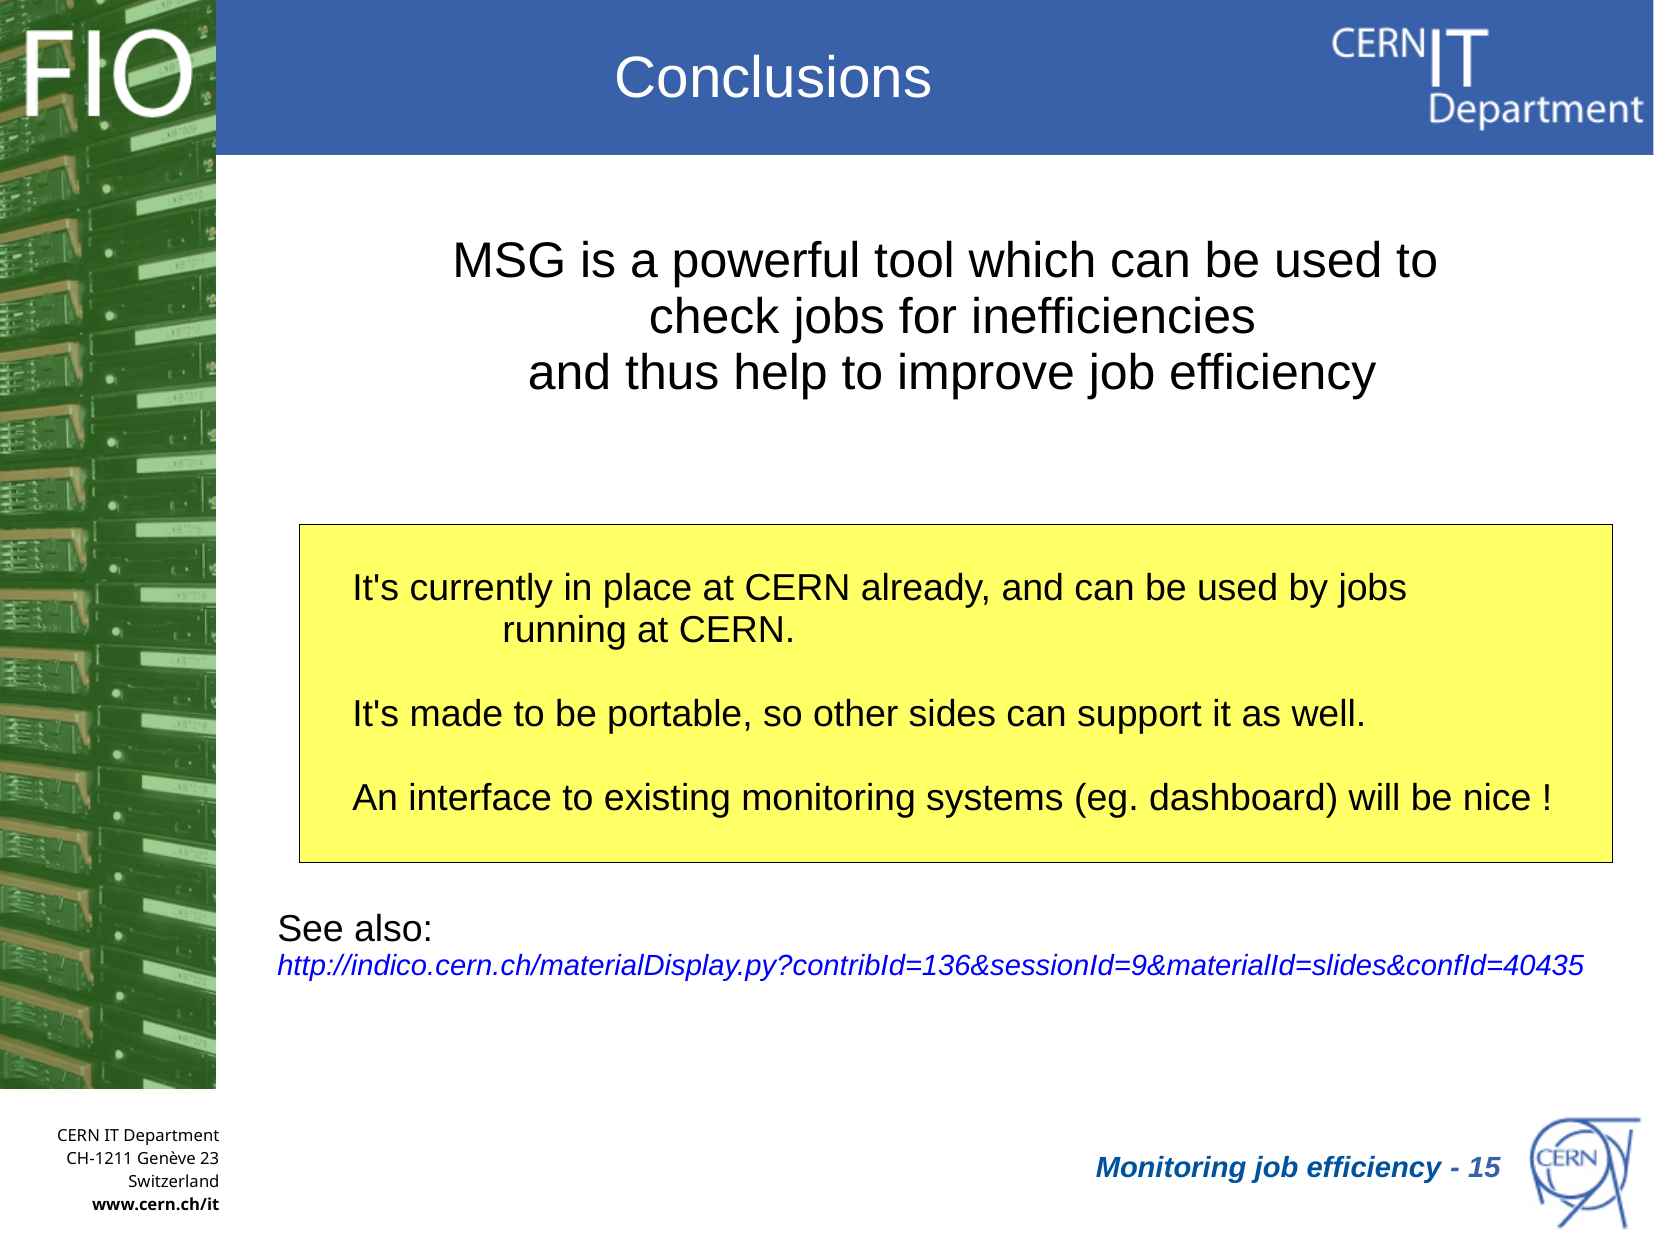

Conclusions
MSG is a powerful tool which can be used to
check jobs for inefficiencies
and thus help to improve job efficiency
It's currently in place at CERN already, and can be used by jobs
		running at CERN.
It's made to be portable, so other sides can support it as well.
An interface to existing monitoring systems (eg. dashboard) will be nice !
See also:
http://indico.cern.ch/materialDisplay.py?contribId=136&sessionId=9&materialId=slides&confId=40435